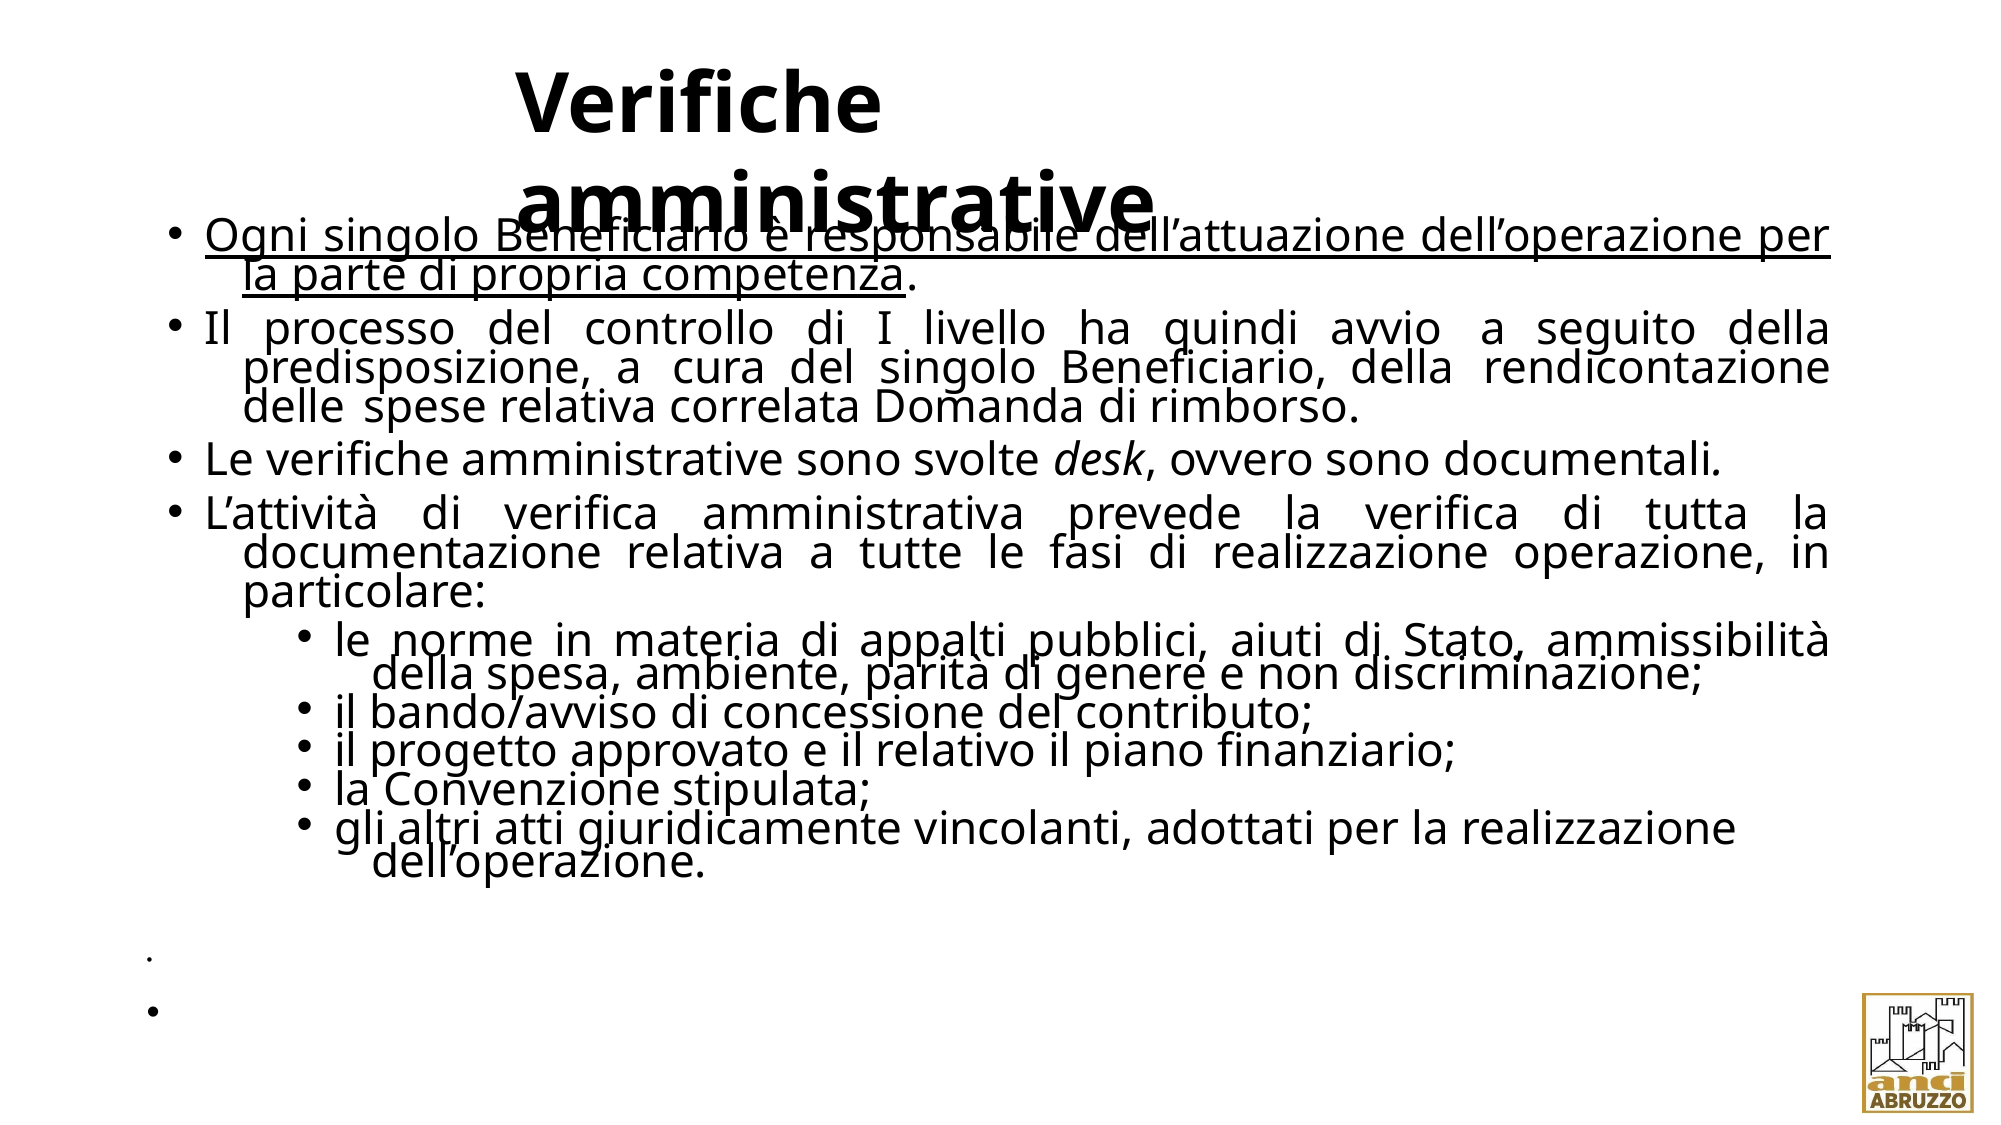

Verifiche amministrative
# Ogni singolo Beneficiario è responsabile dell’attuazione dell’operazione per la parte di propria competenza.
Il processo del controllo di I livello ha quindi avvio a seguito della predisposizione, a cura del singolo Beneficiario, della rendicontazione delle spese relativa correlata Domanda di rimborso.
Le verifiche amministrative sono svolte desk, ovvero sono documentali.
L’attività di verifica amministrativa prevede la verifica di tutta la documentazione relativa a tutte le fasi di realizzazione operazione, in particolare:
le norme in materia di appalti pubblici, aiuti di Stato, ammissibilità della spesa, ambiente, parità di genere e non discriminazione;
il bando/avviso di concessione del contributo;
il progetto approvato e il relativo il piano finanziario;
la Convenzione stipulata;
gli altri atti giuridicamente vincolanti, adottati per la realizzazione dell’operazione.